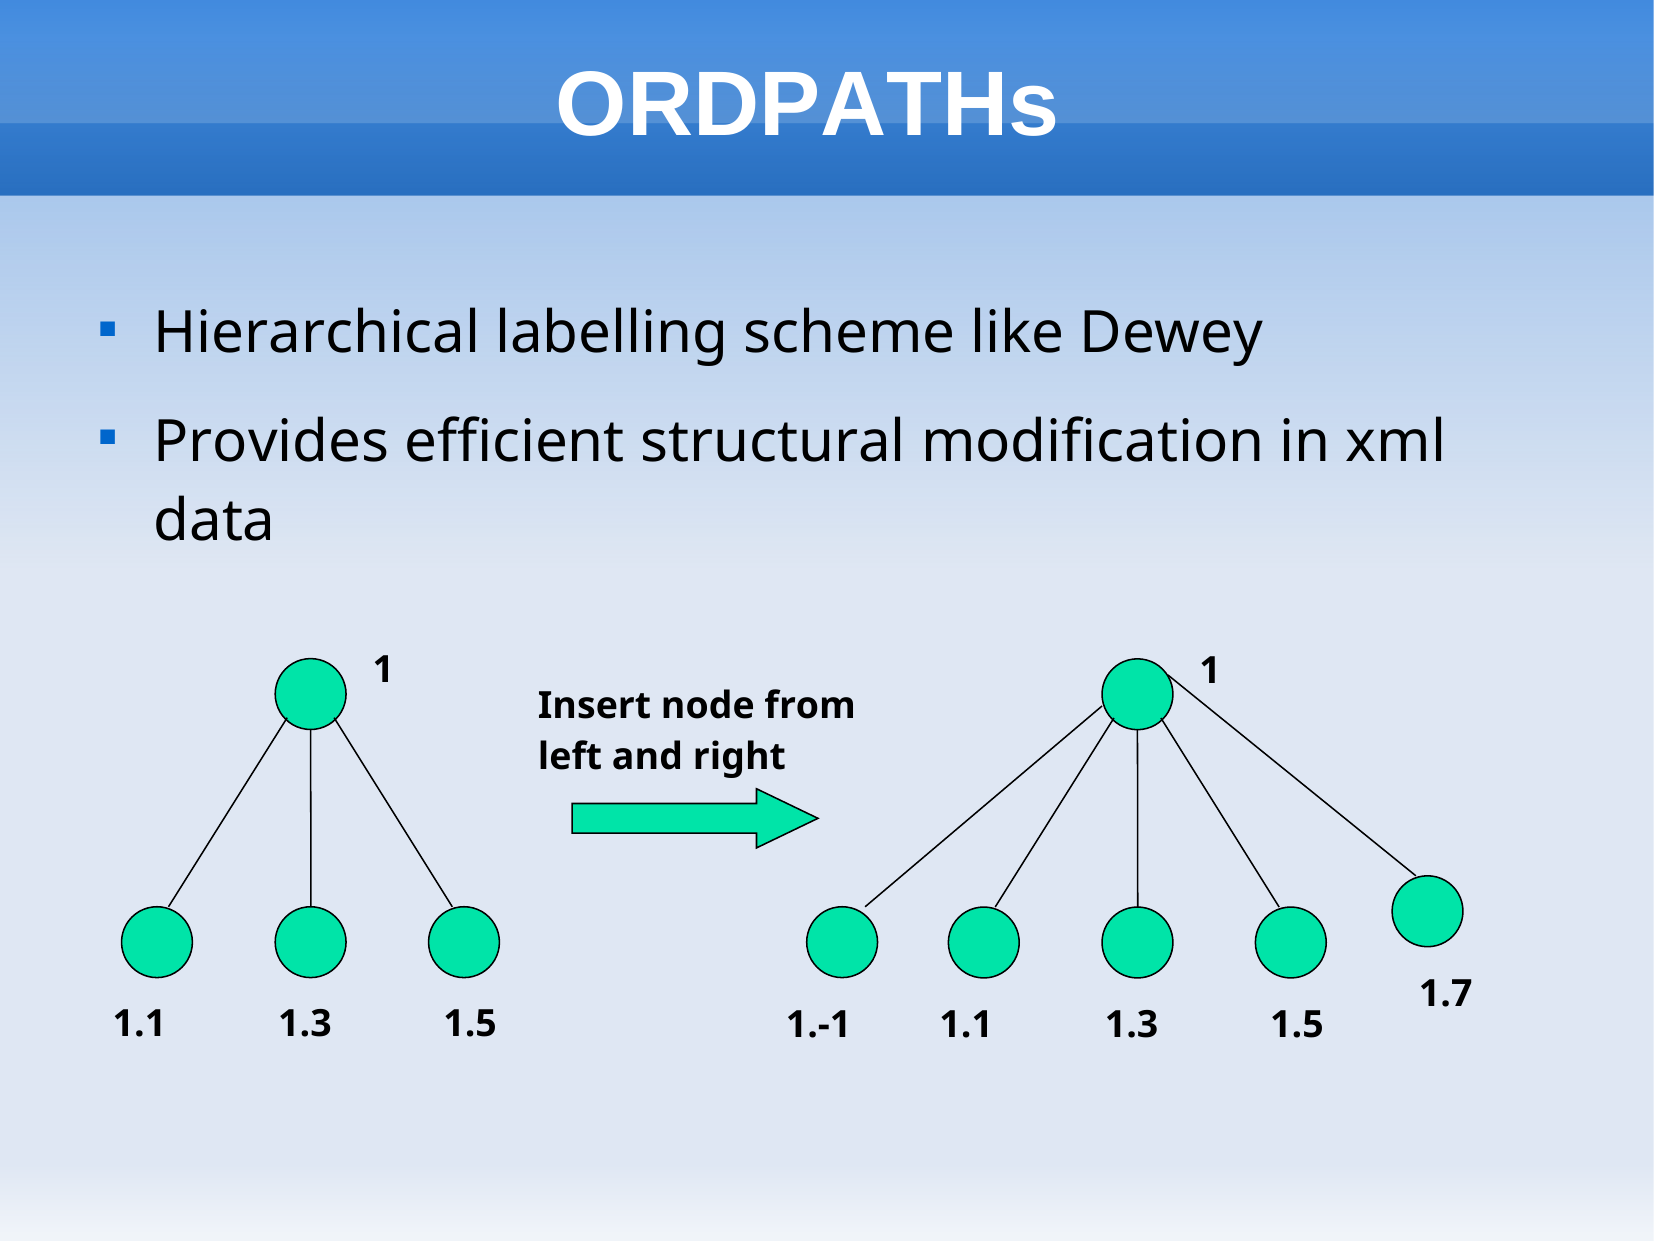

# ORDPATHs
Hierarchical labelling scheme like Dewey
Provides efficient structural modification in xml data
1
1.1
1.3
1.5
1
1.1
1.3
1.5
Insert node from left and right
1.7
1.-1